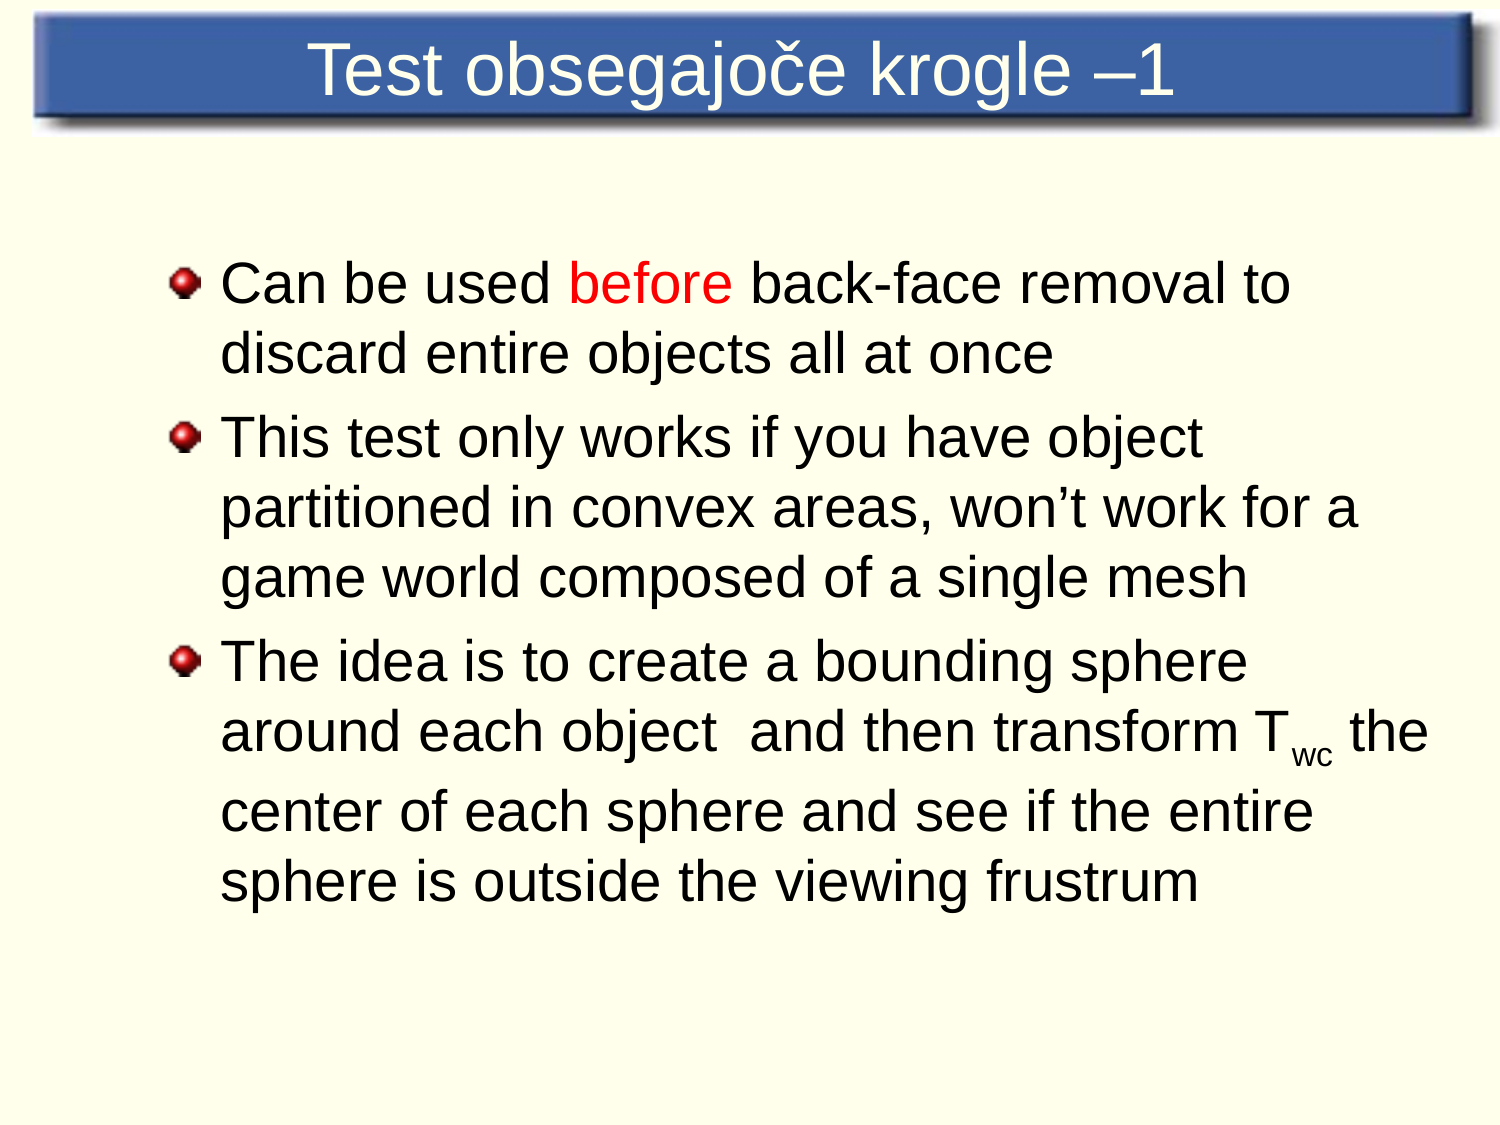

# Test obsegajoče krogle –1
Can be used before back-face removal to discard entire objects all at once
This test only works if you have object partitioned in convex areas, won’t work for a game world composed of a single mesh
The idea is to create a bounding sphere around each object and then transform Twc the center of each sphere and see if the entire sphere is outside the viewing frustrum